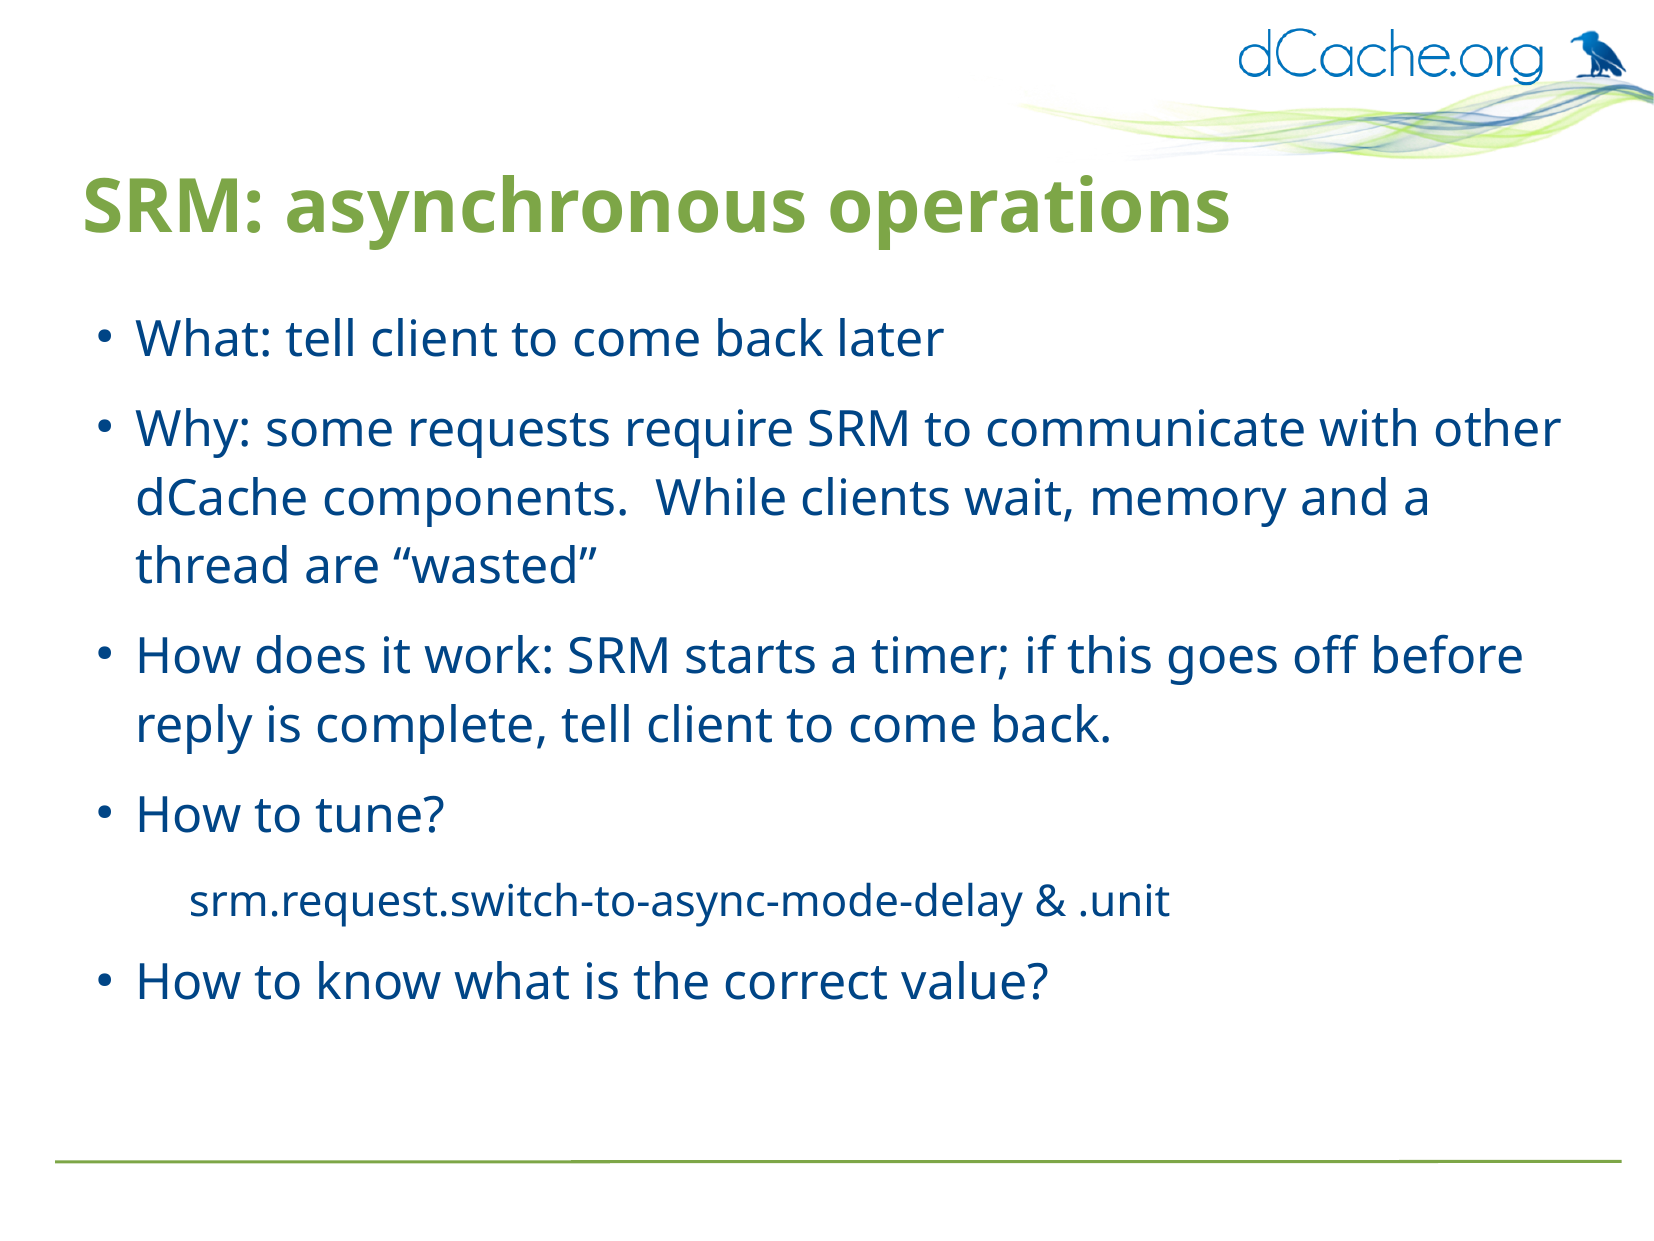

# SRM: asynchronous operations
What: tell client to come back later
Why: some requests require SRM to communicate with other dCache components. While clients wait, memory and a thread are “wasted”
How does it work: SRM starts a timer; if this goes off before reply is complete, tell client to come back.
How to tune?
srm.request.switch-to-async-mode-delay & .unit
How to know what is the correct value?